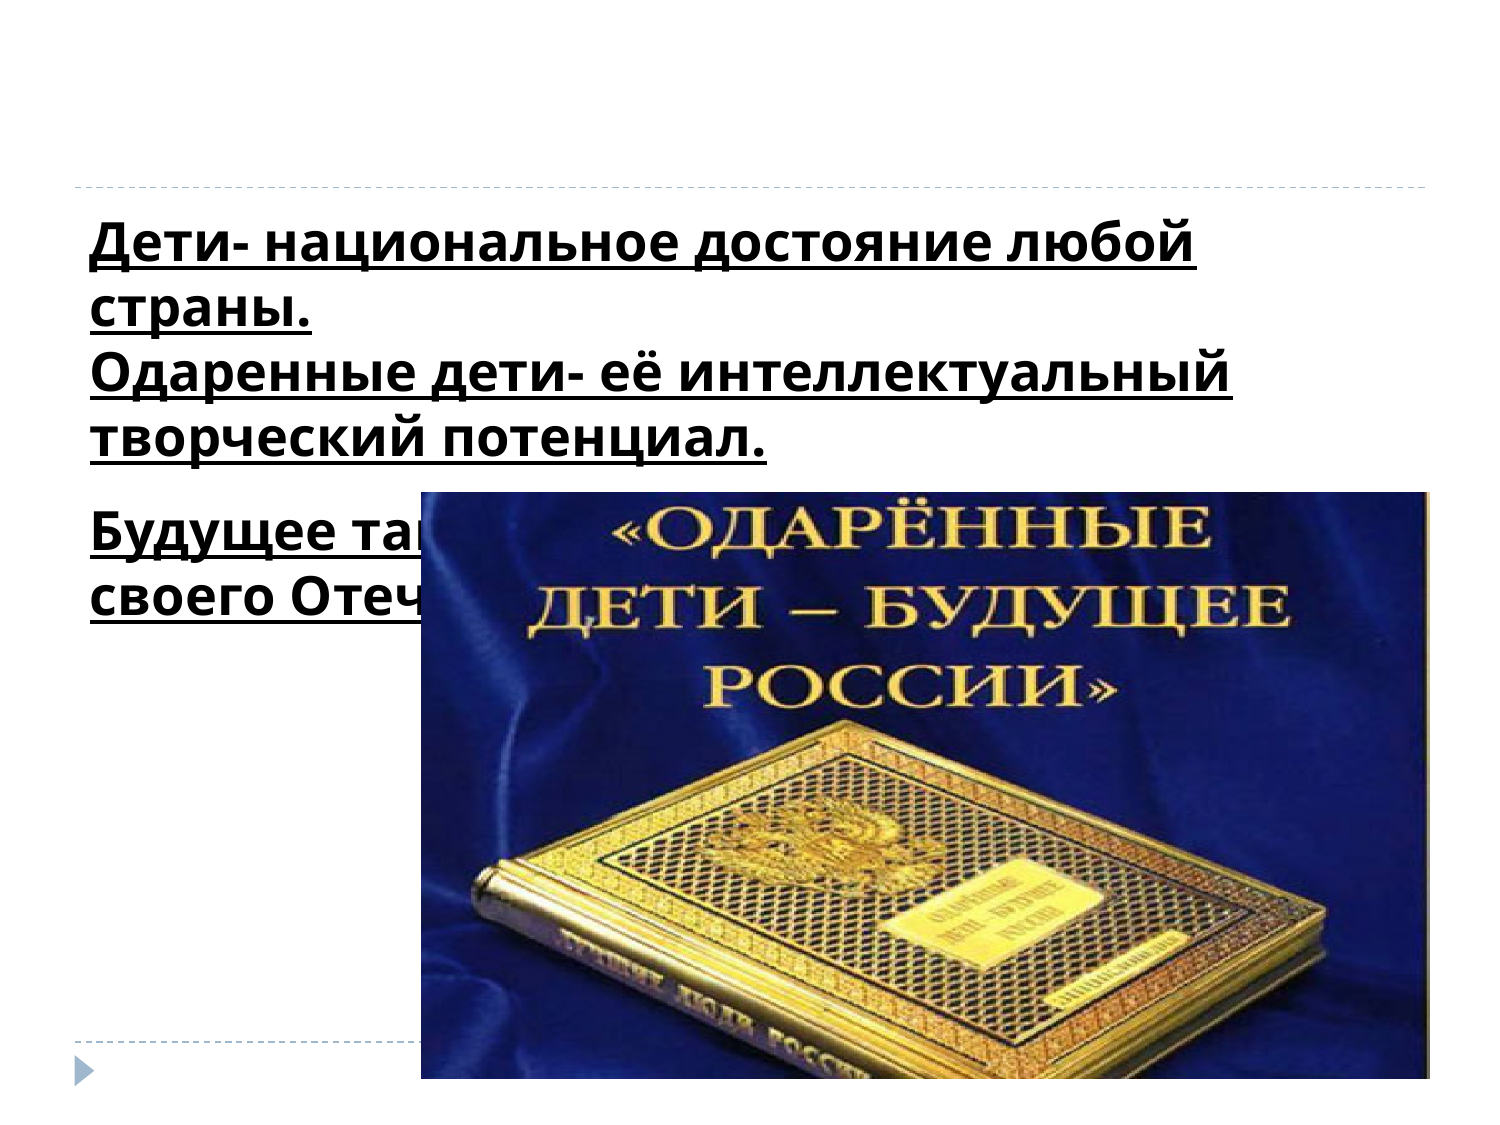

#
Дети- национальное достояние любой страны.
Одаренные дети- её интеллектуальный творческий потенциал.
Будущее таких детей – гордость и слава своего Отечества!